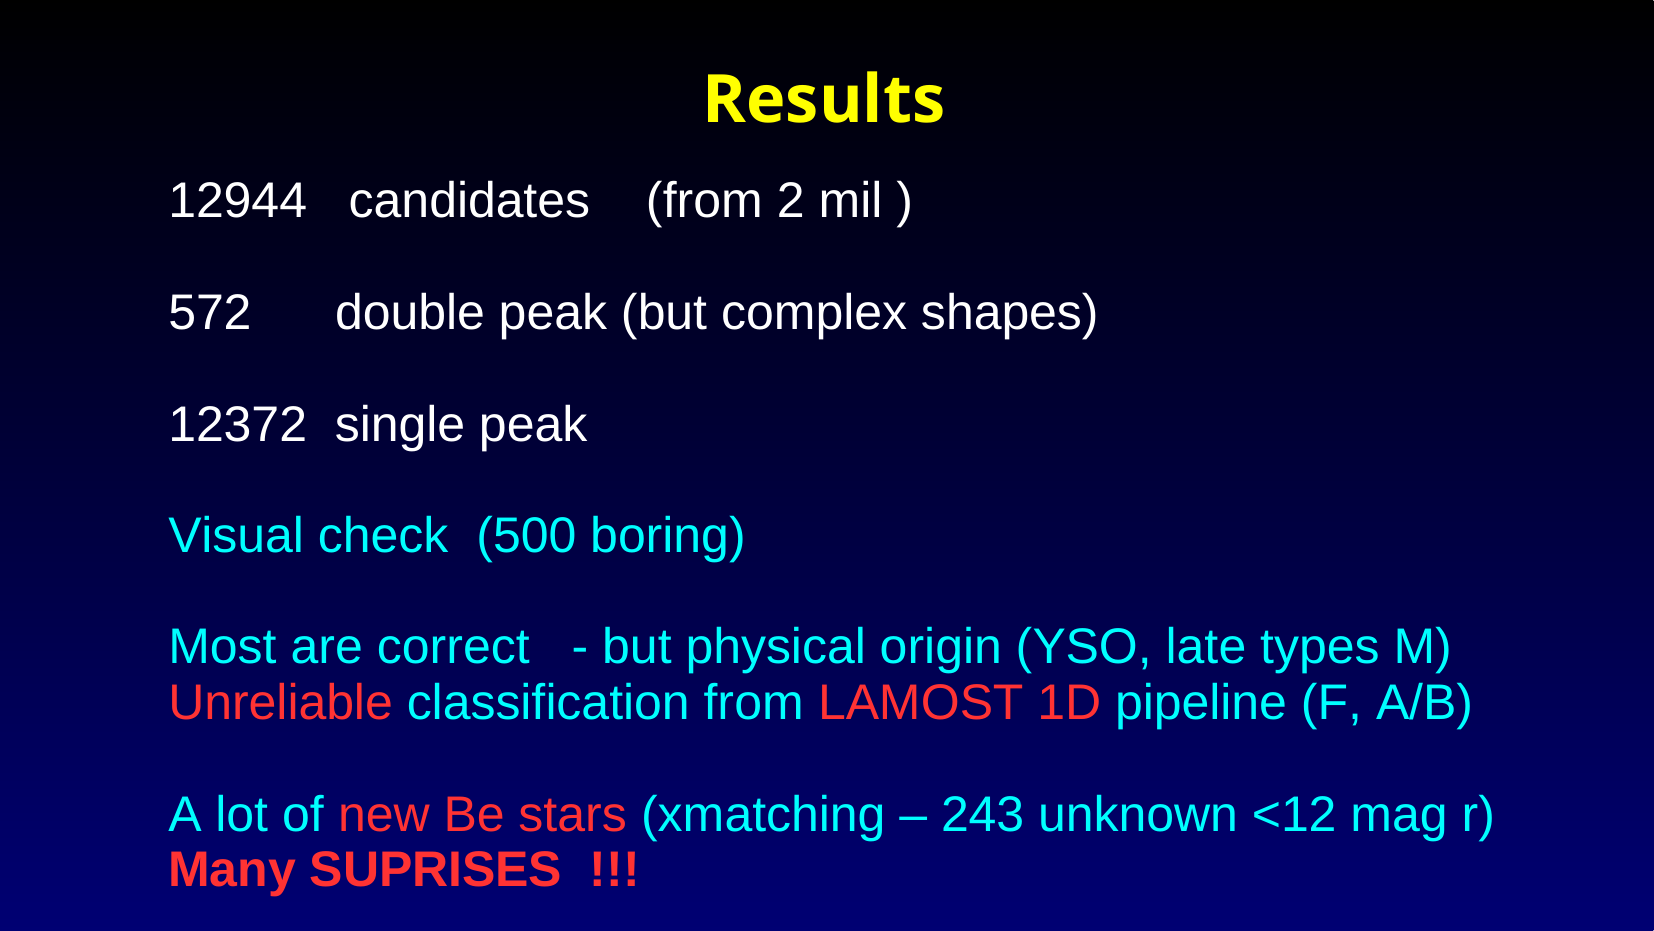

# Results
12944 candidates (from 2 mil )
572 double peak (but complex shapes)
12372 single peak
Visual check (500 boring)
Most are correct - but physical origin (YSO, late types M)
Unreliable classification from LAMOST 1D pipeline (F, A/B)
A lot of new Be stars (xmatching – 243 unknown <12 mag r)
Many SUPRISES !!!